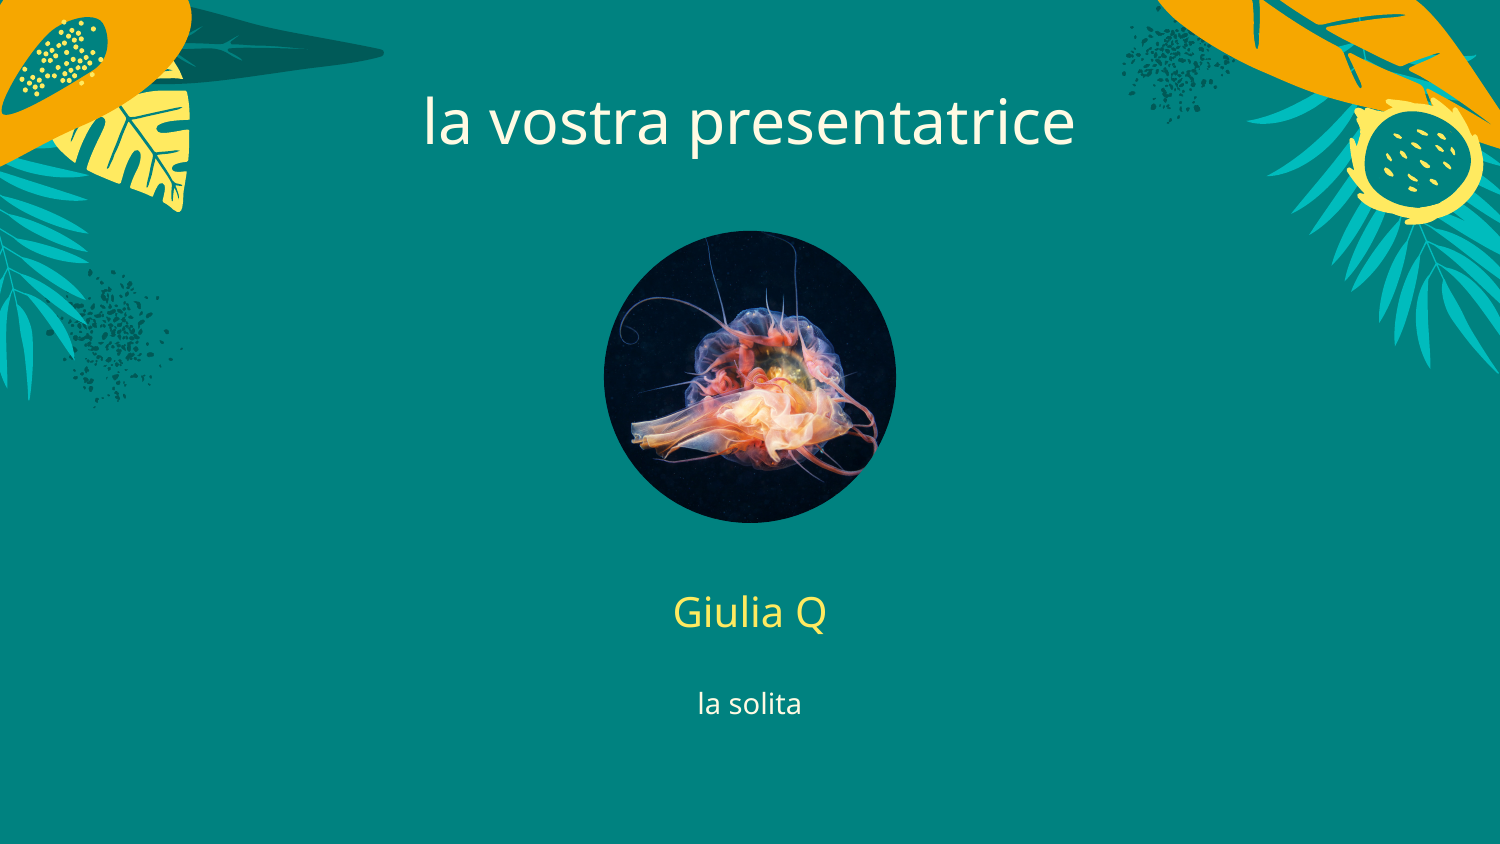

# la vostra presentatrice
Giulia Q
la solita